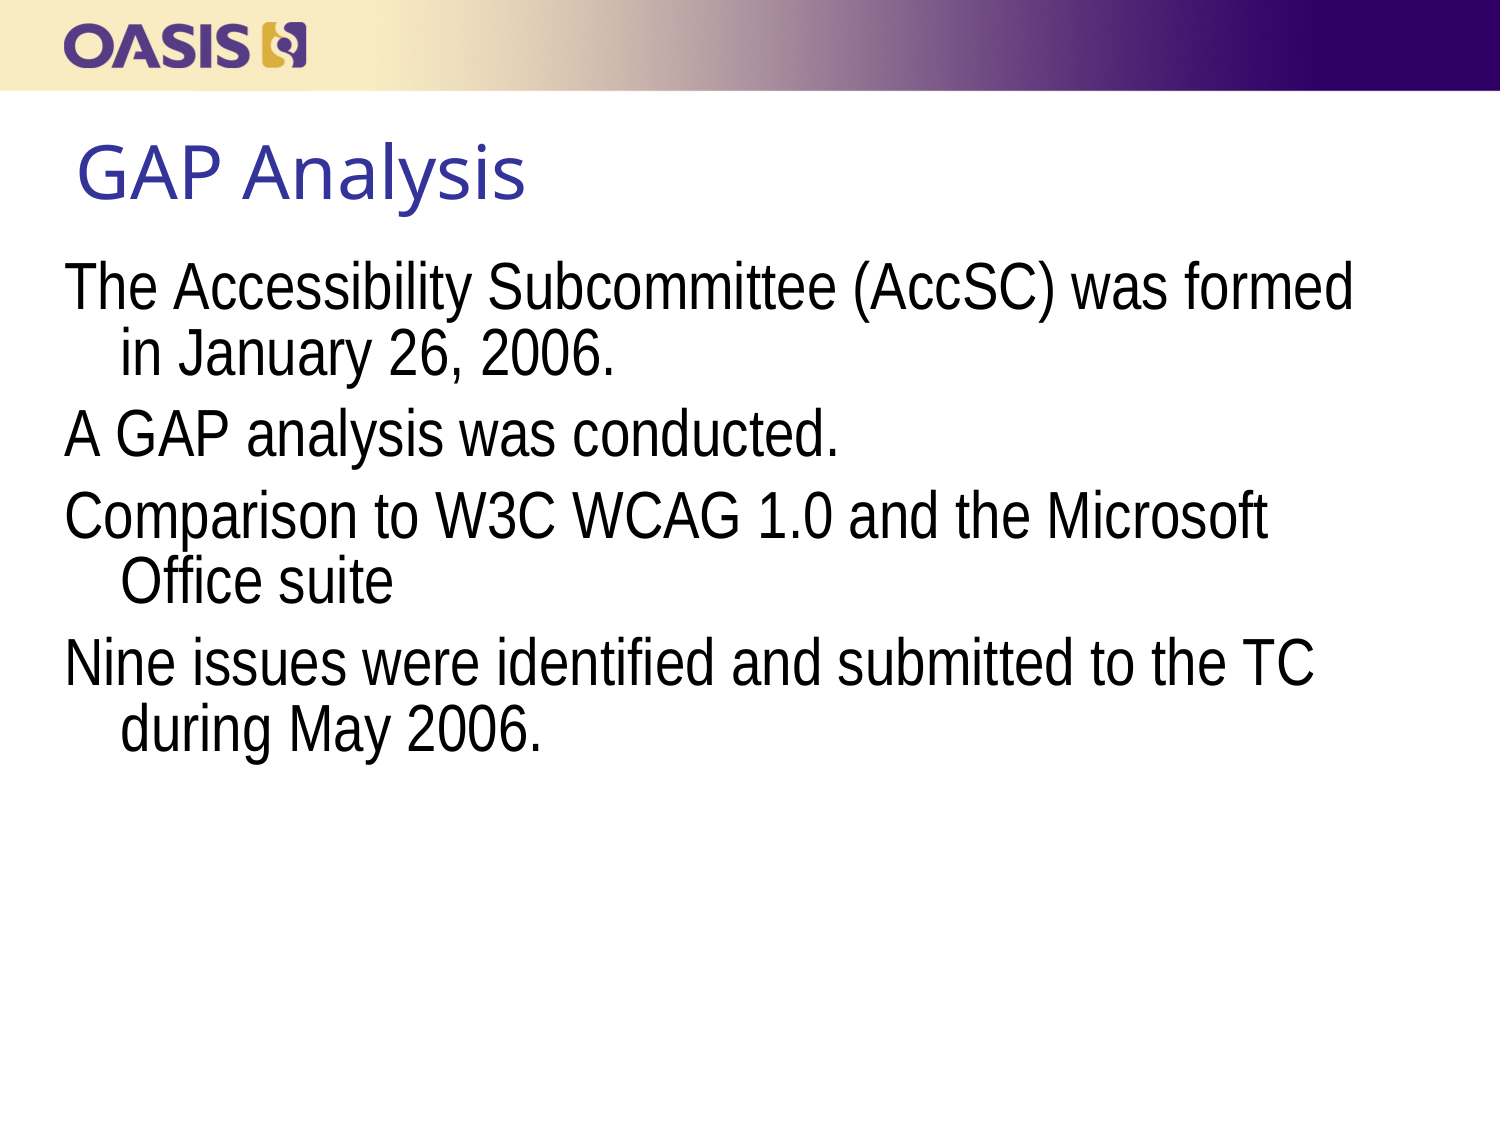

# GAP Analysis
The Accessibility Subcommittee (AccSC) was formed in January 26, 2006.
A GAP analysis was conducted.
Comparison to W3C WCAG 1.0 and the Microsoft Office suite
Nine issues were identified and submitted to the TC during May 2006.